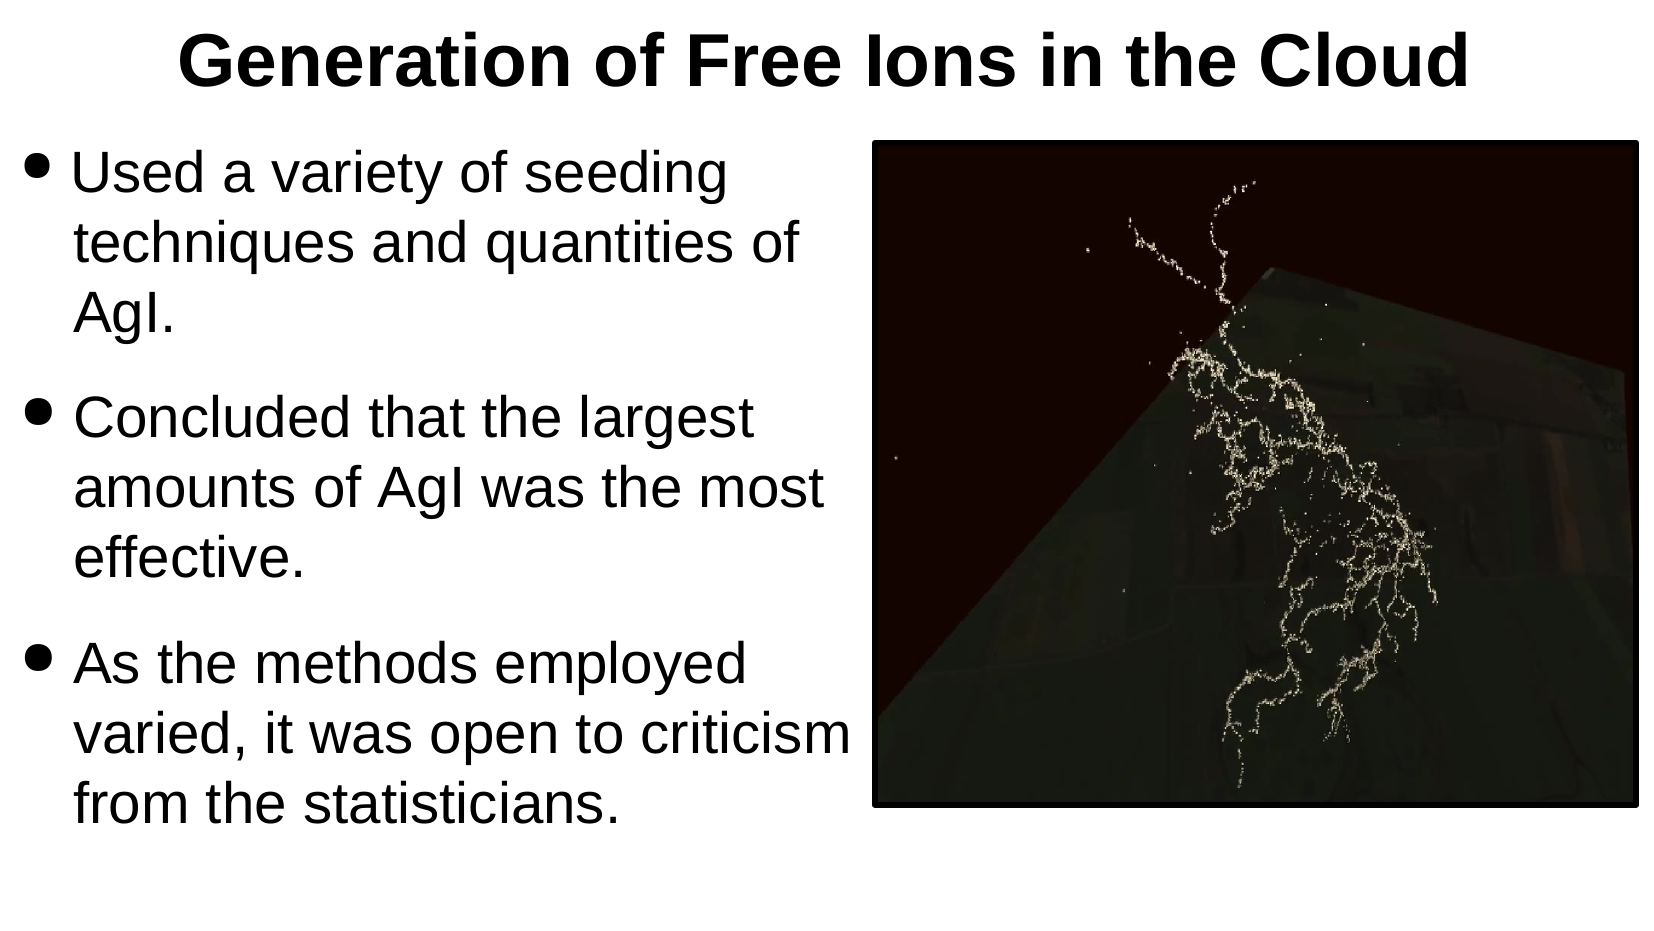

# Generation of Free Ions in the Cloud
 Used a variety of seeding techniques and quantities of AgI.
 Concluded that the largest amounts of AgI was the most effective.
 As the methods employed varied, it was open to criticism from the statisticians.